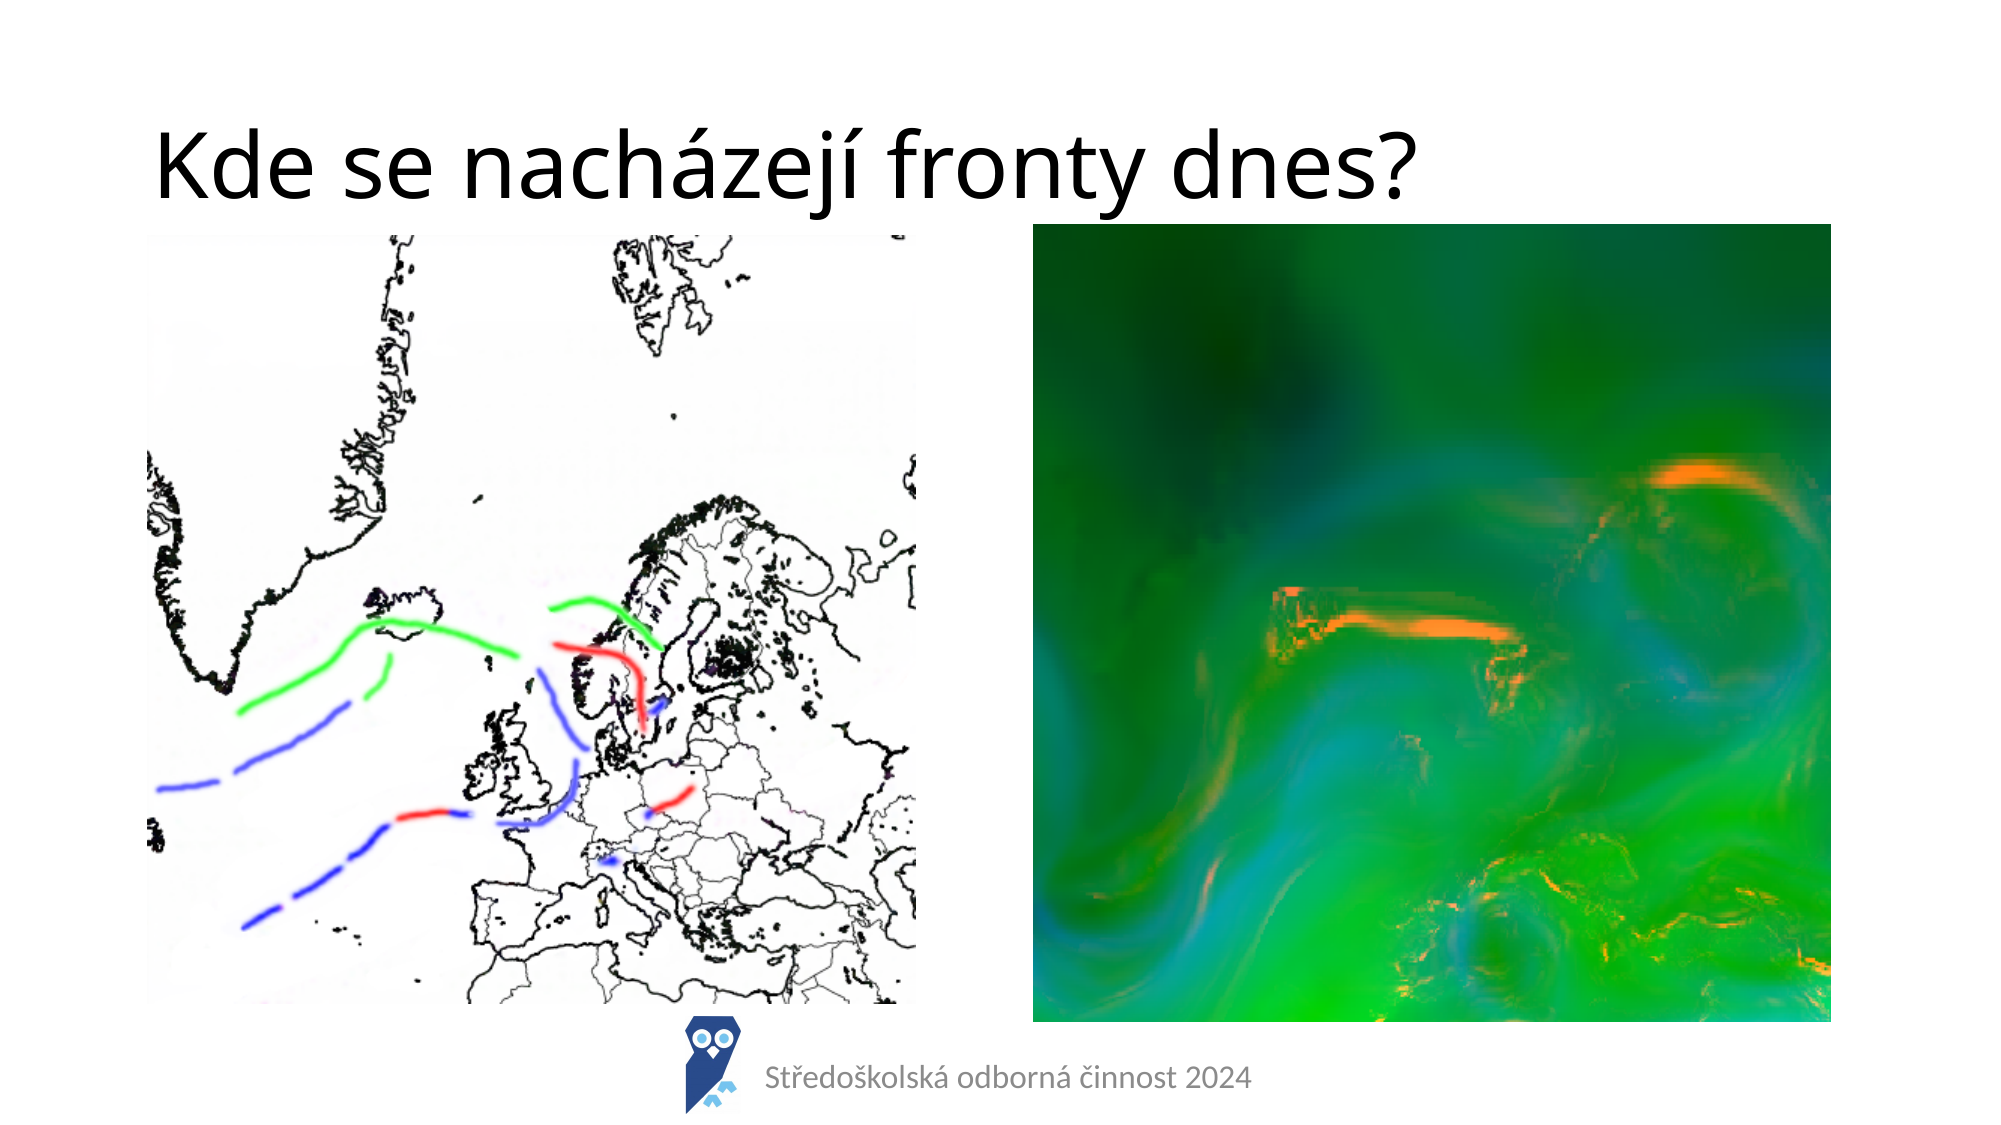

# Kde se nacházejí fronty dnes?
Středoškolská odborná činnost 2024